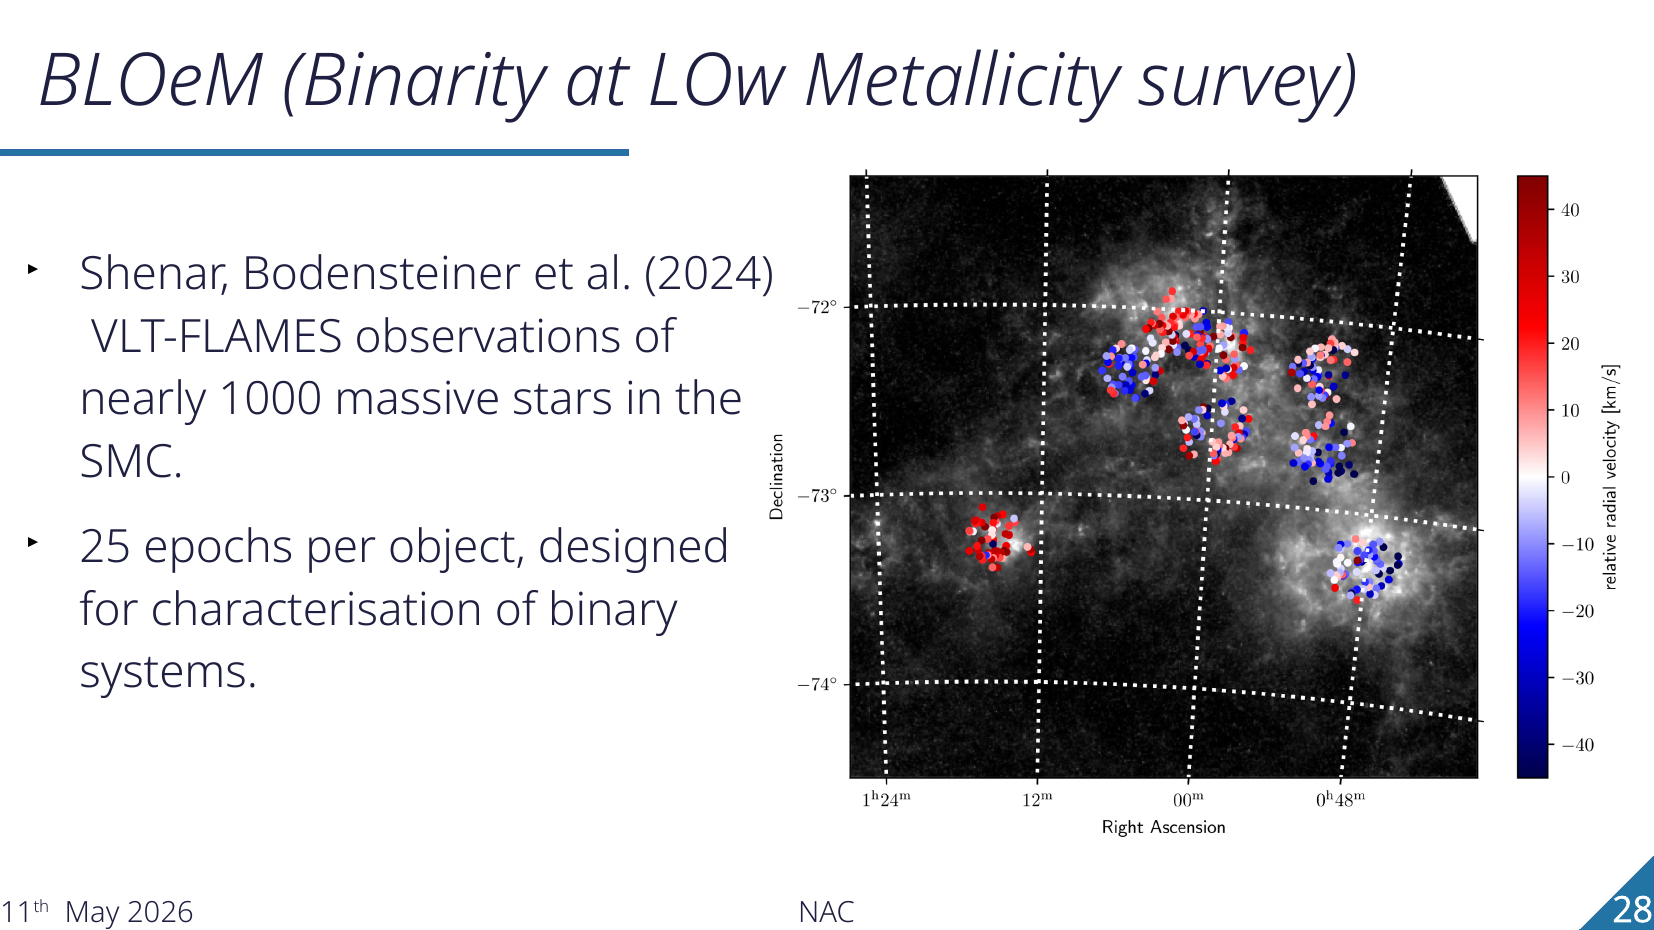

# BLOeM (Binarity at LOw Metallicity survey)
Shenar, Bodensteiner et al. (2024) VLT-FLAMES observations of nearly 1000 massive stars in the SMC.
25 epochs per object, designed for characterisation of binary systems.
28
32